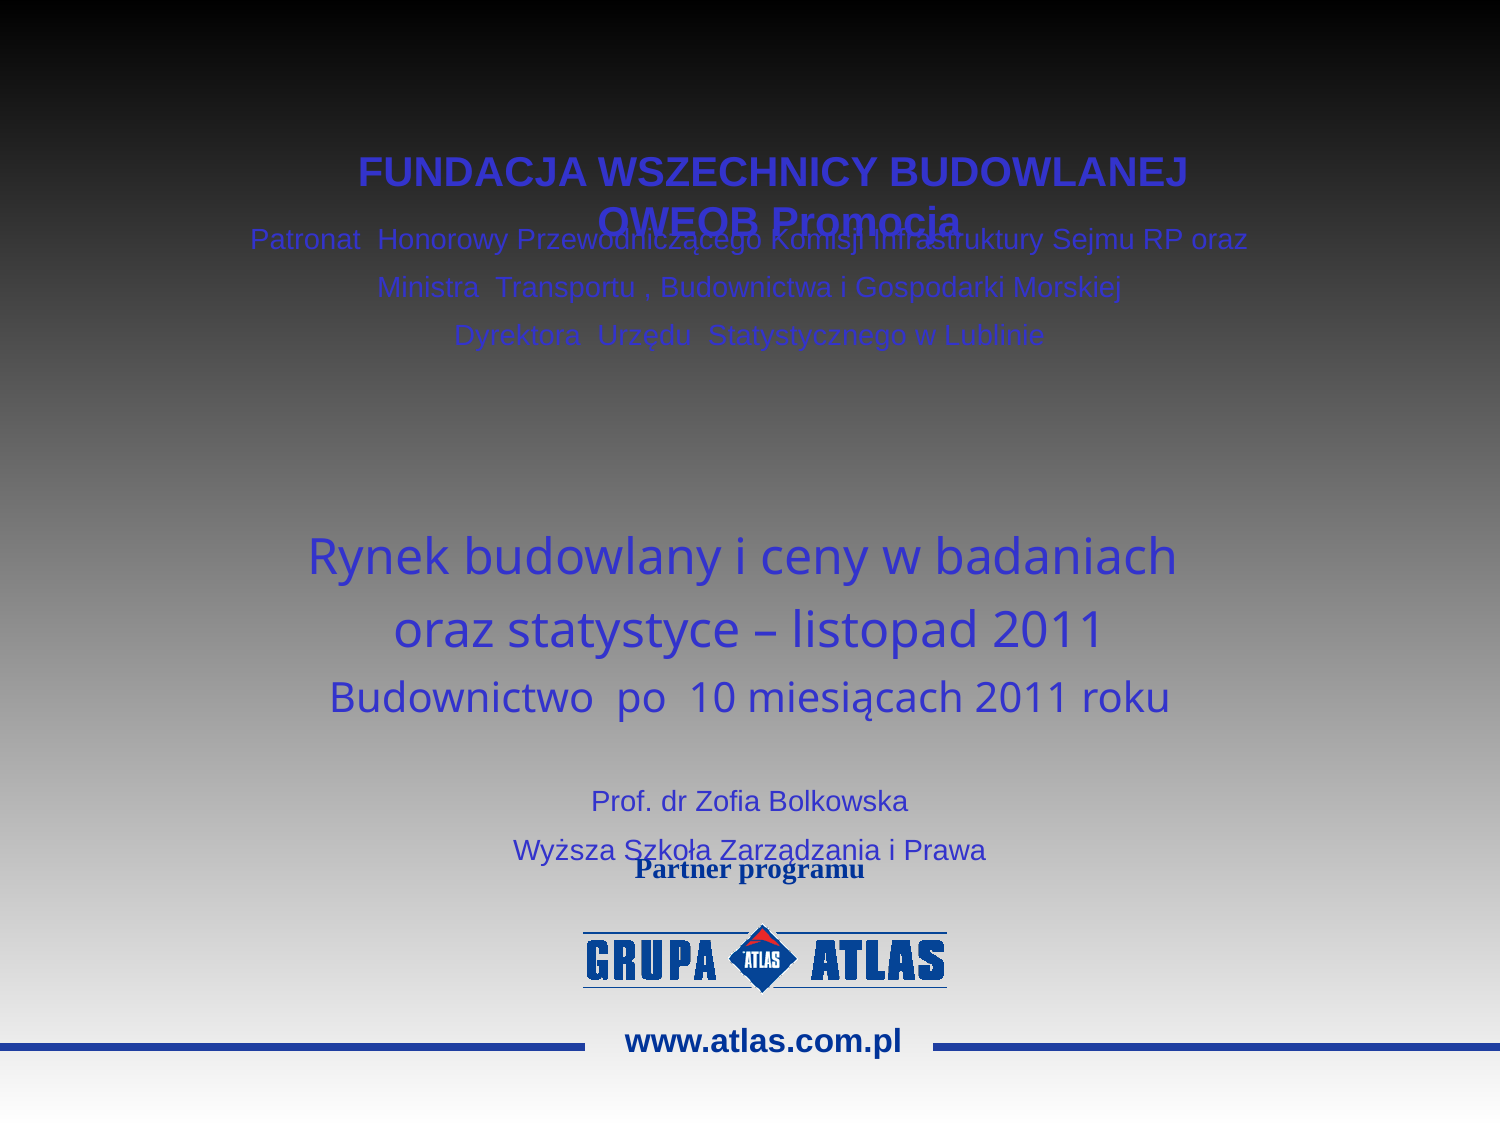

Patronat Honorowy Przewodniczącego Komisji Infrastruktury Sejmu RP oraz
Ministra Transportu , Budownictwa i Gospodarki Morskiej
Dyrektora Urzędu Statystycznego w Lublinie
Rynek budowlany i ceny w badaniach
oraz statystyce – listopad 2011
Budownictwo po 10 miesiącach 2011 roku
Prof. dr Zofia Bolkowska
Wyższa Szkoła Zarządzania i Prawa
# FUNDACJA WSZECHNICY BUDOWLANEJ OWEOB Promocja
Partner programu
 www.atlas.com.pl